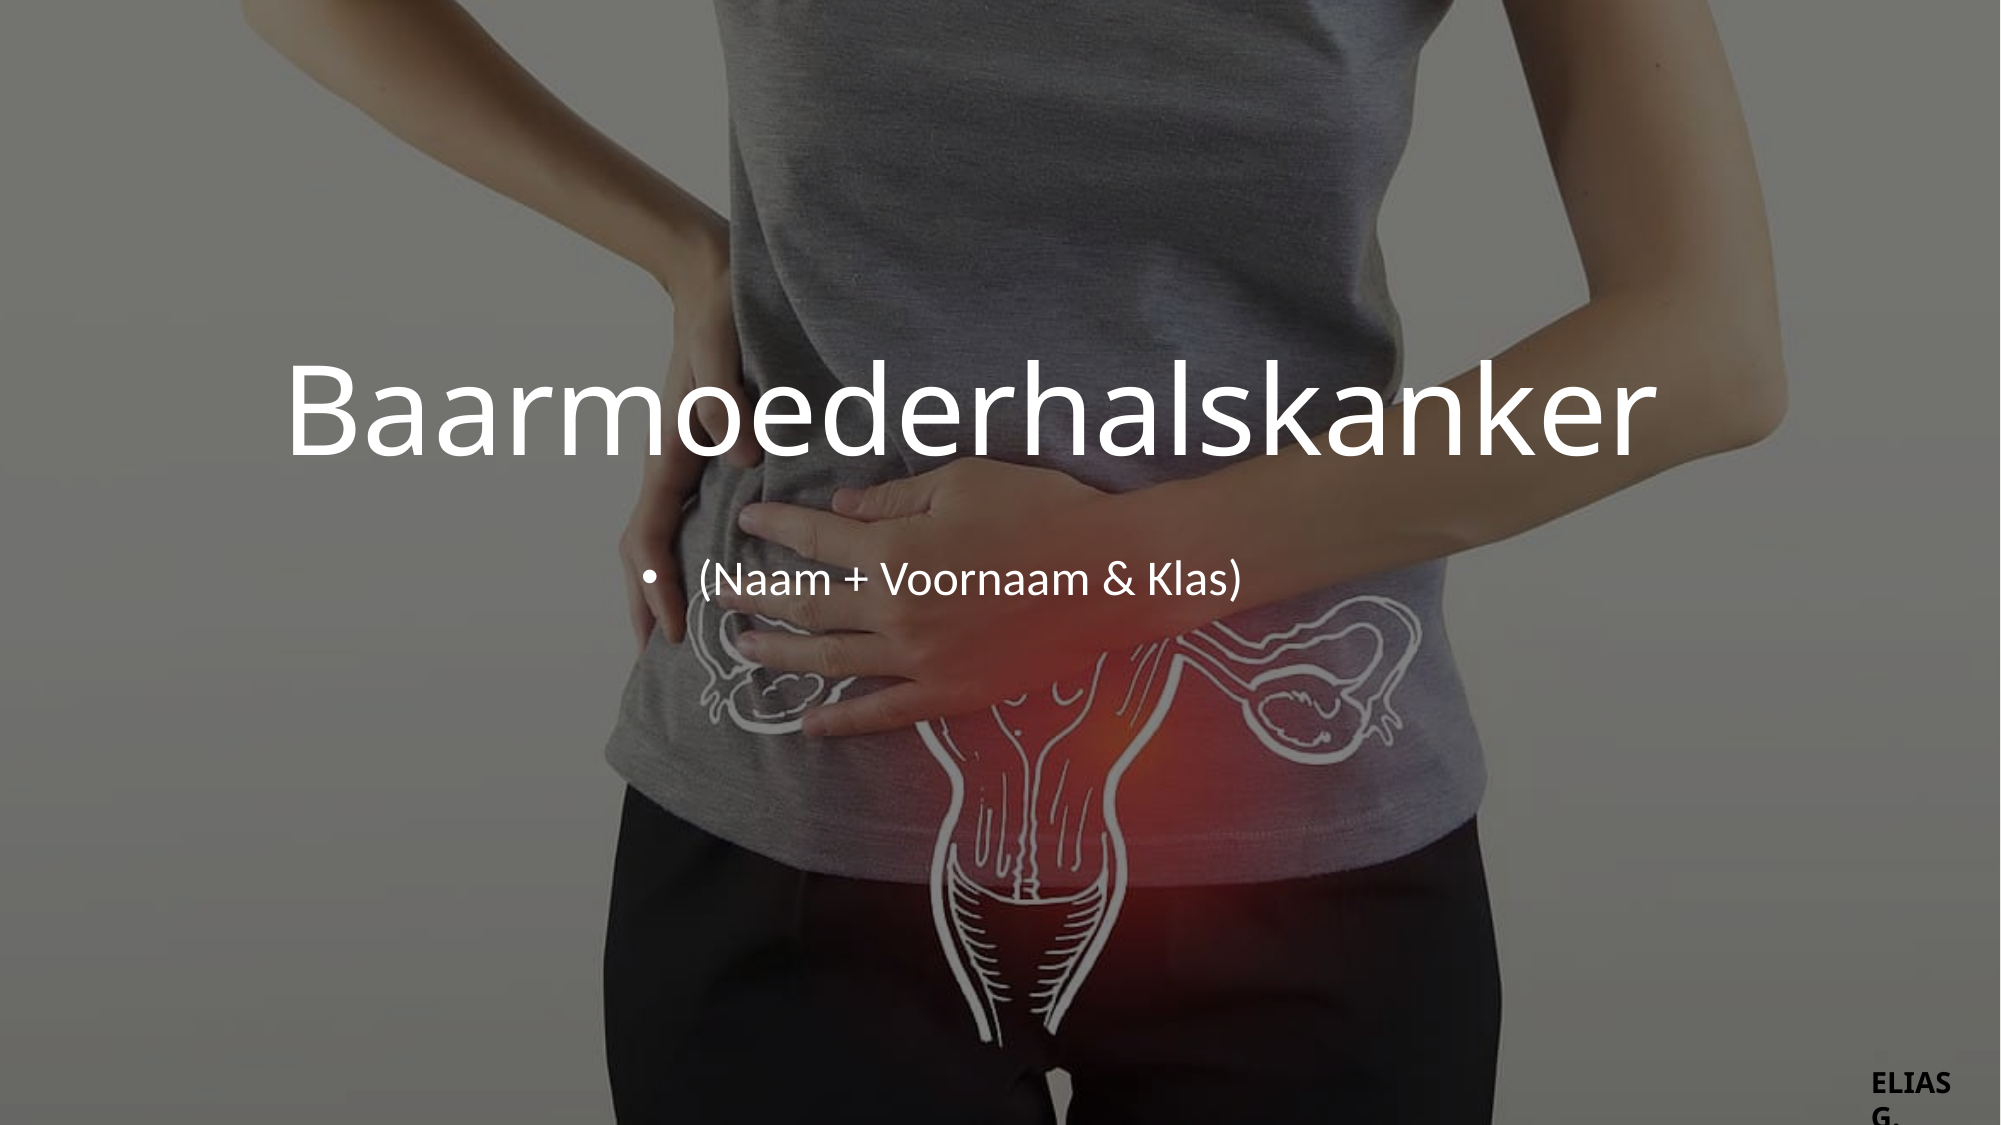

# Baarmoederhalskanker
(Naam + Voornaam & Klas)
ELIAS G.